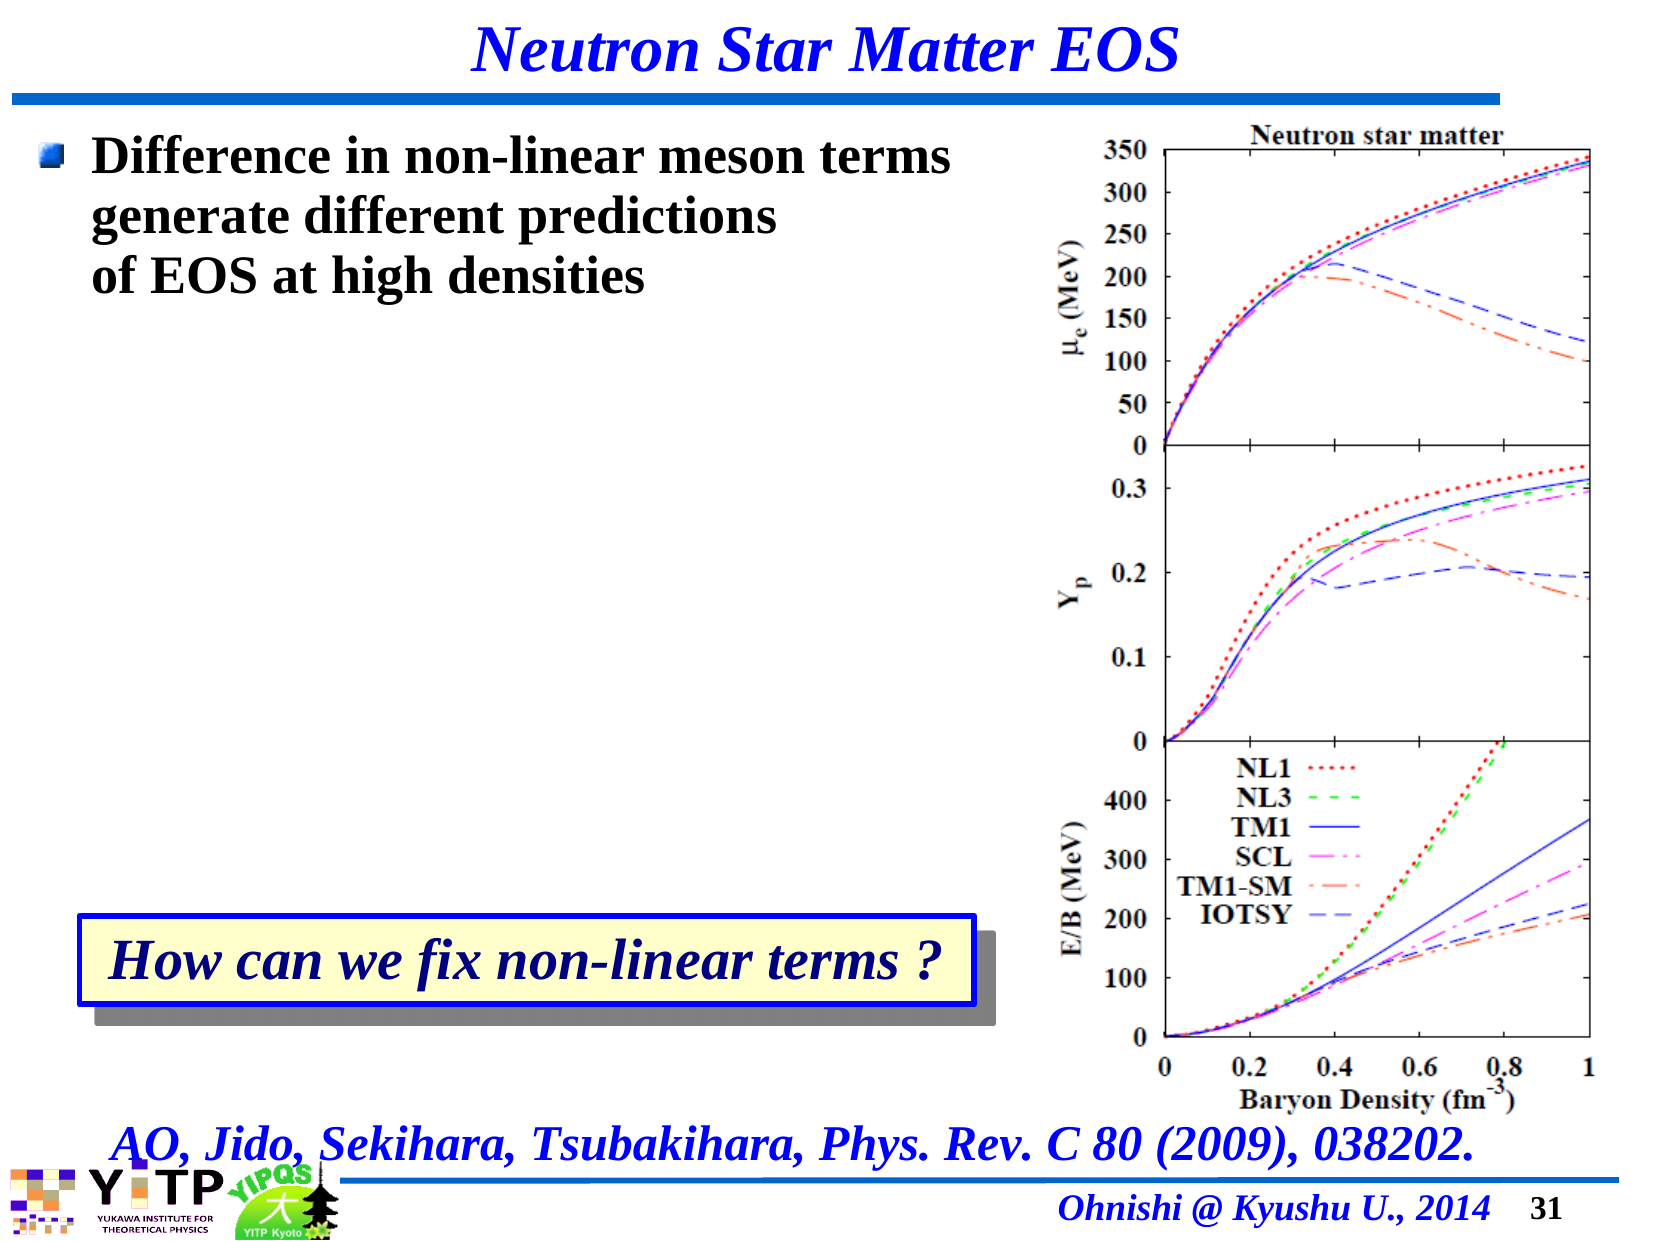

# Neutron Star Matter EOS
Difference in non-linear meson terms
generate different predictions
of EOS at high densities
How can we fix non-linear terms ?
AO, Jido, Sekihara, Tsubakihara, Phys. Rev. C 80 (2009), 038202.